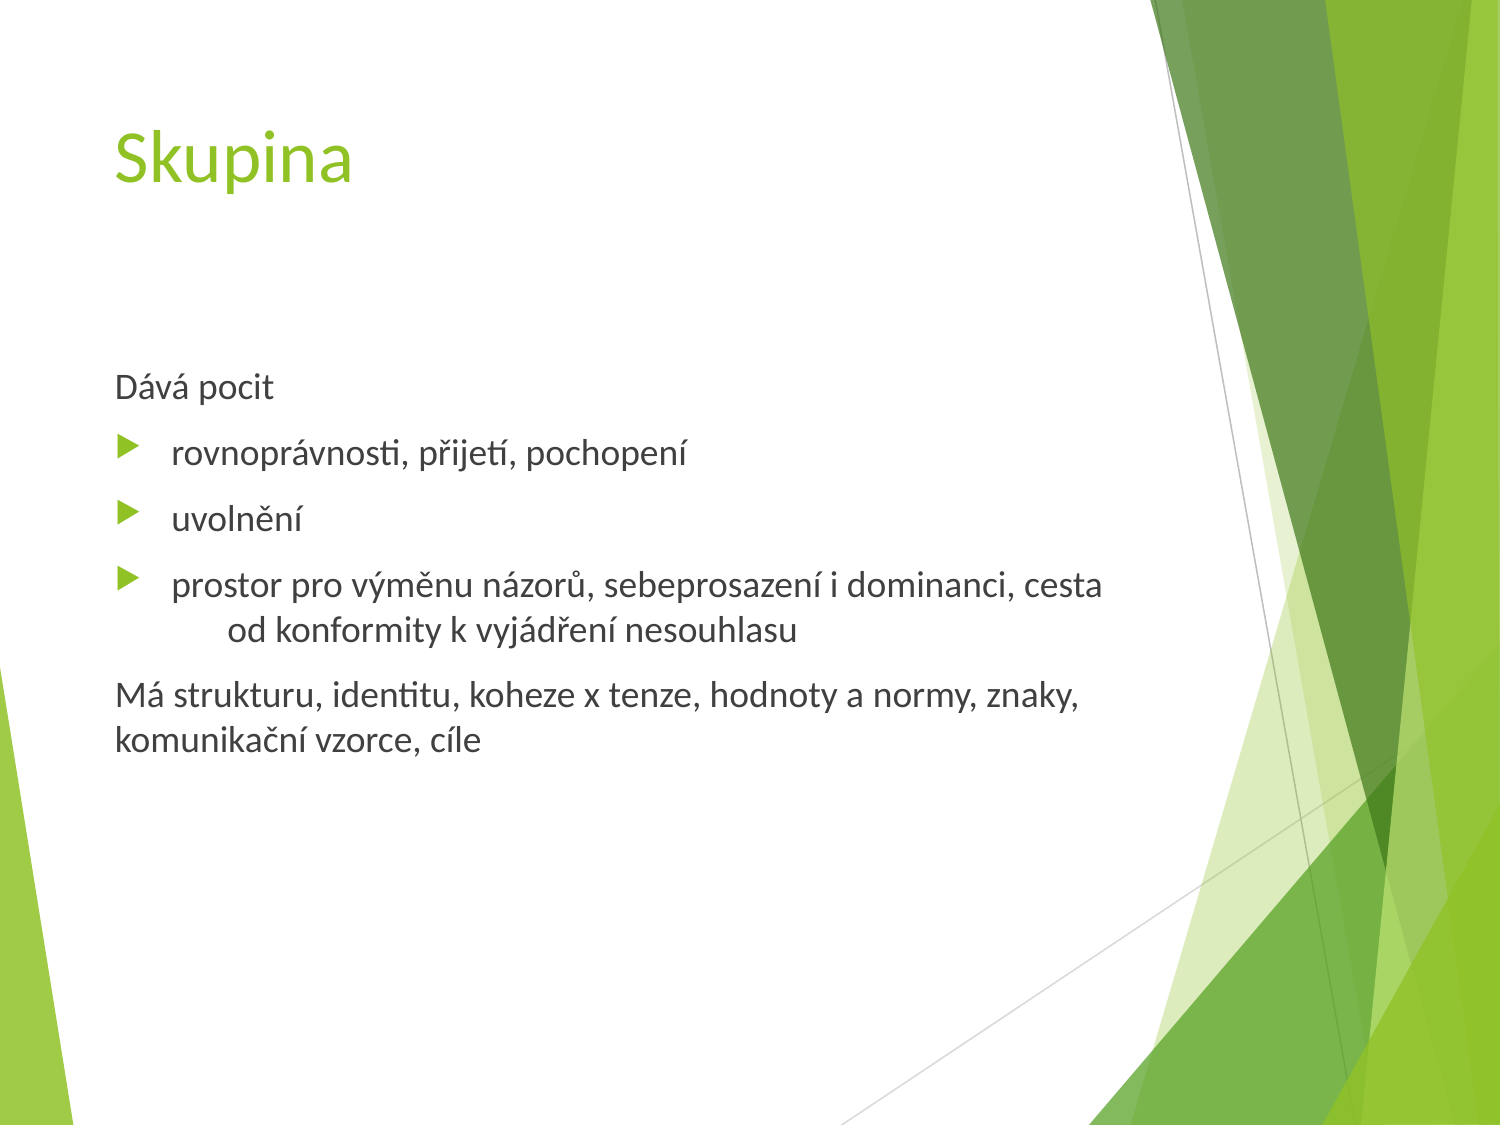

# Skupina
Dává pocit
rovnoprávnosti, přijetí, pochopení
uvolnění
prostor pro výměnu názorů, sebeprosazení i dominanci, cesta od konformity k vyjádření nesouhlasu
Má strukturu, identitu, koheze x tenze, hodnoty a normy, znaky, komunikační vzorce, cíle